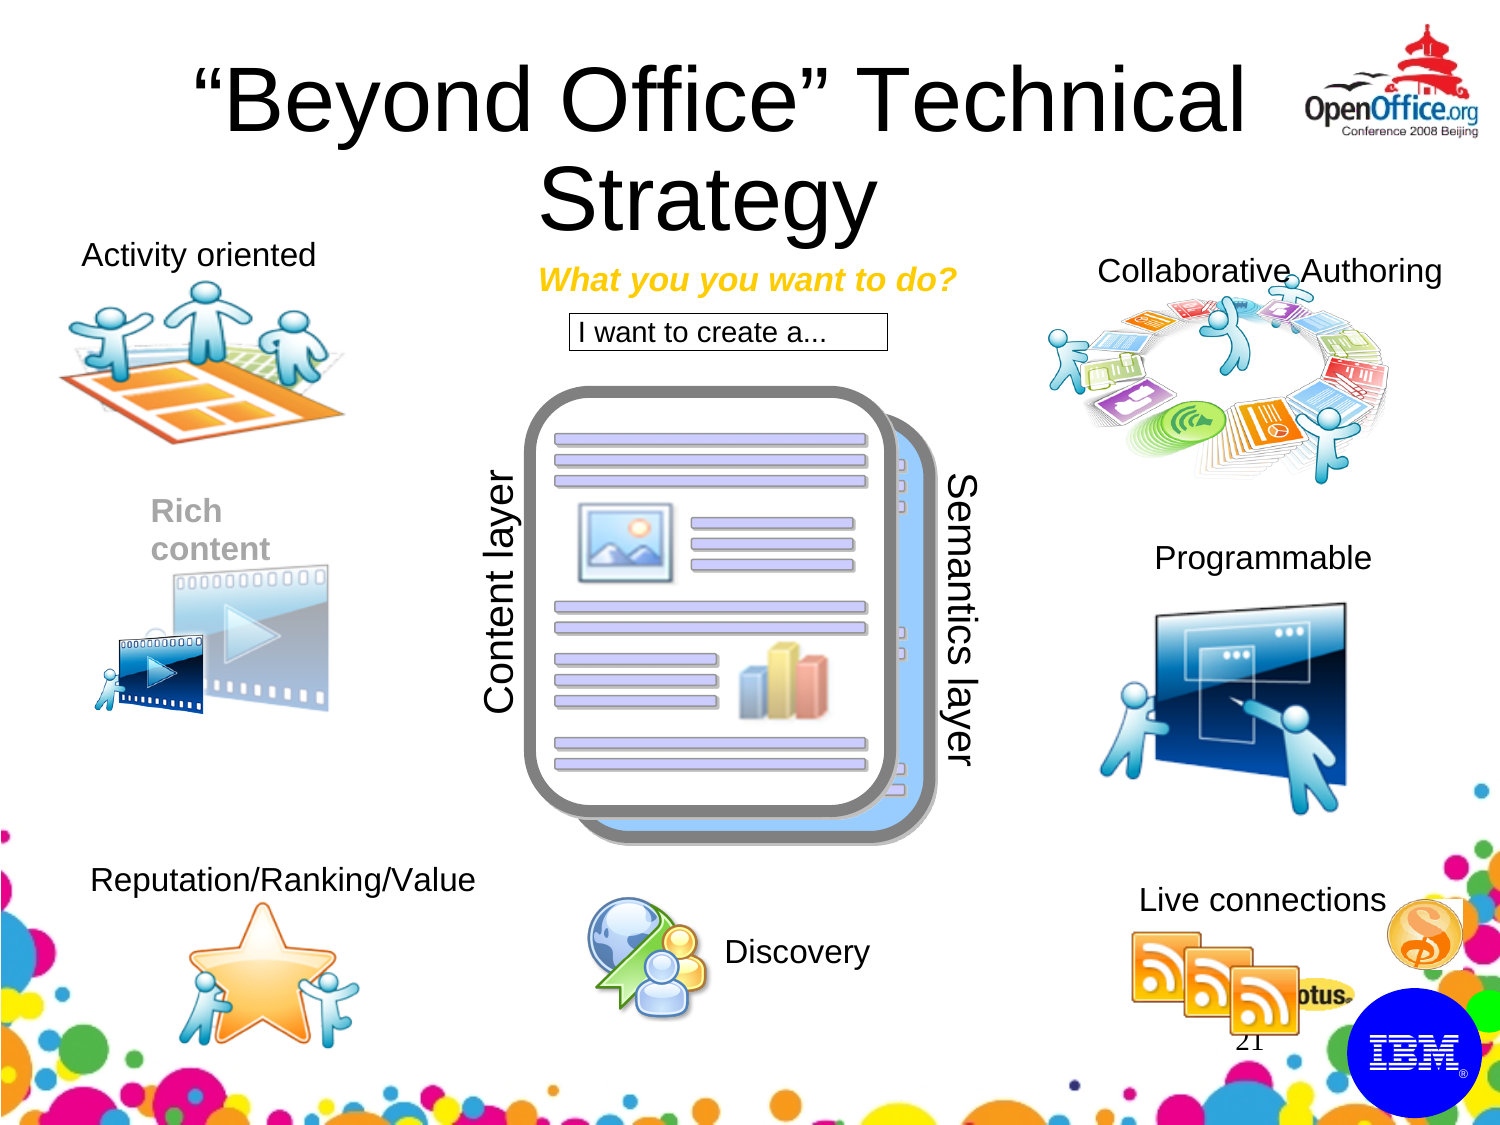

# “Beyond Office” Technical Strategy
Collaborative Authoring
Activity oriented
What you you want to do?
 I want to create a...
Rich content
Programmable
Content layer
Semantics layer
Reputation/Ranking/Value
Live connections
Discovery
21